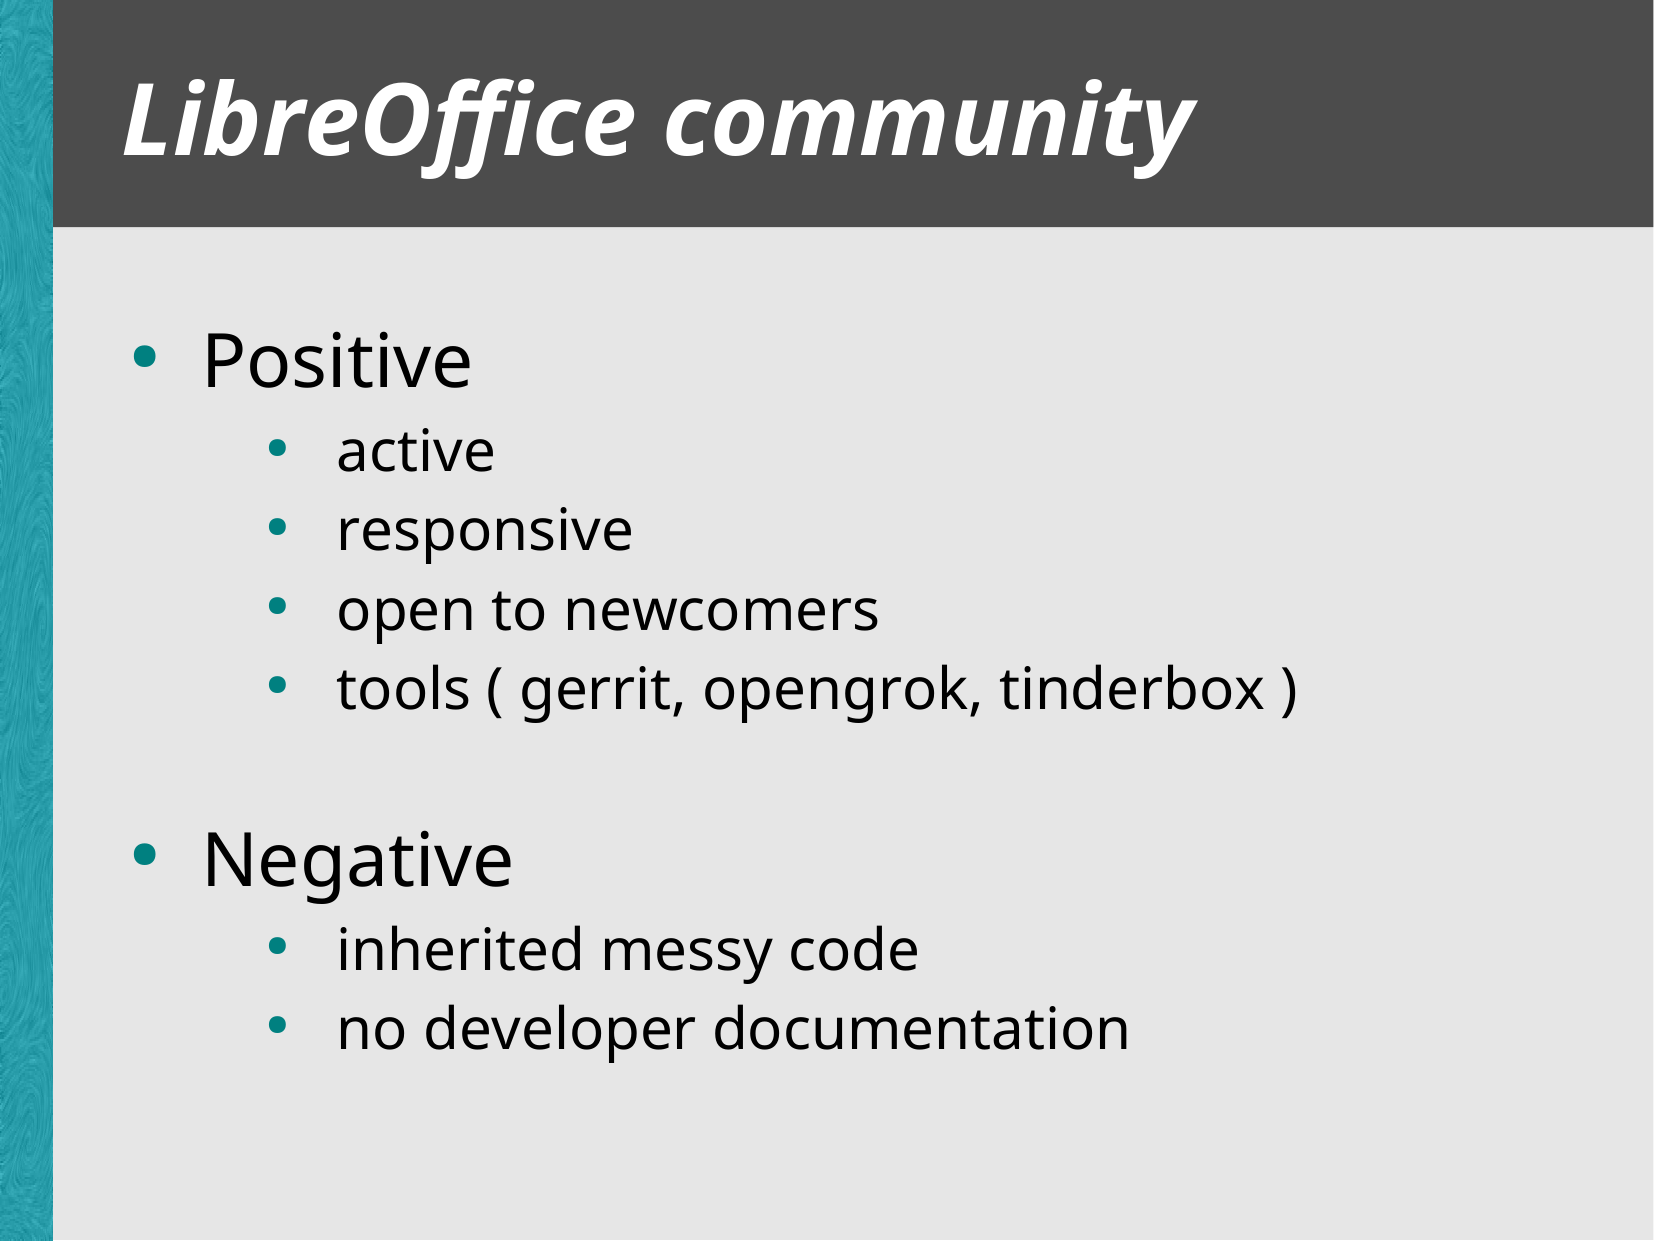

# LibreOffice community
Positive
active
responsive
open to newcomers
tools ( gerrit, opengrok, tinderbox )
Negative
inherited messy code
no developer documentation